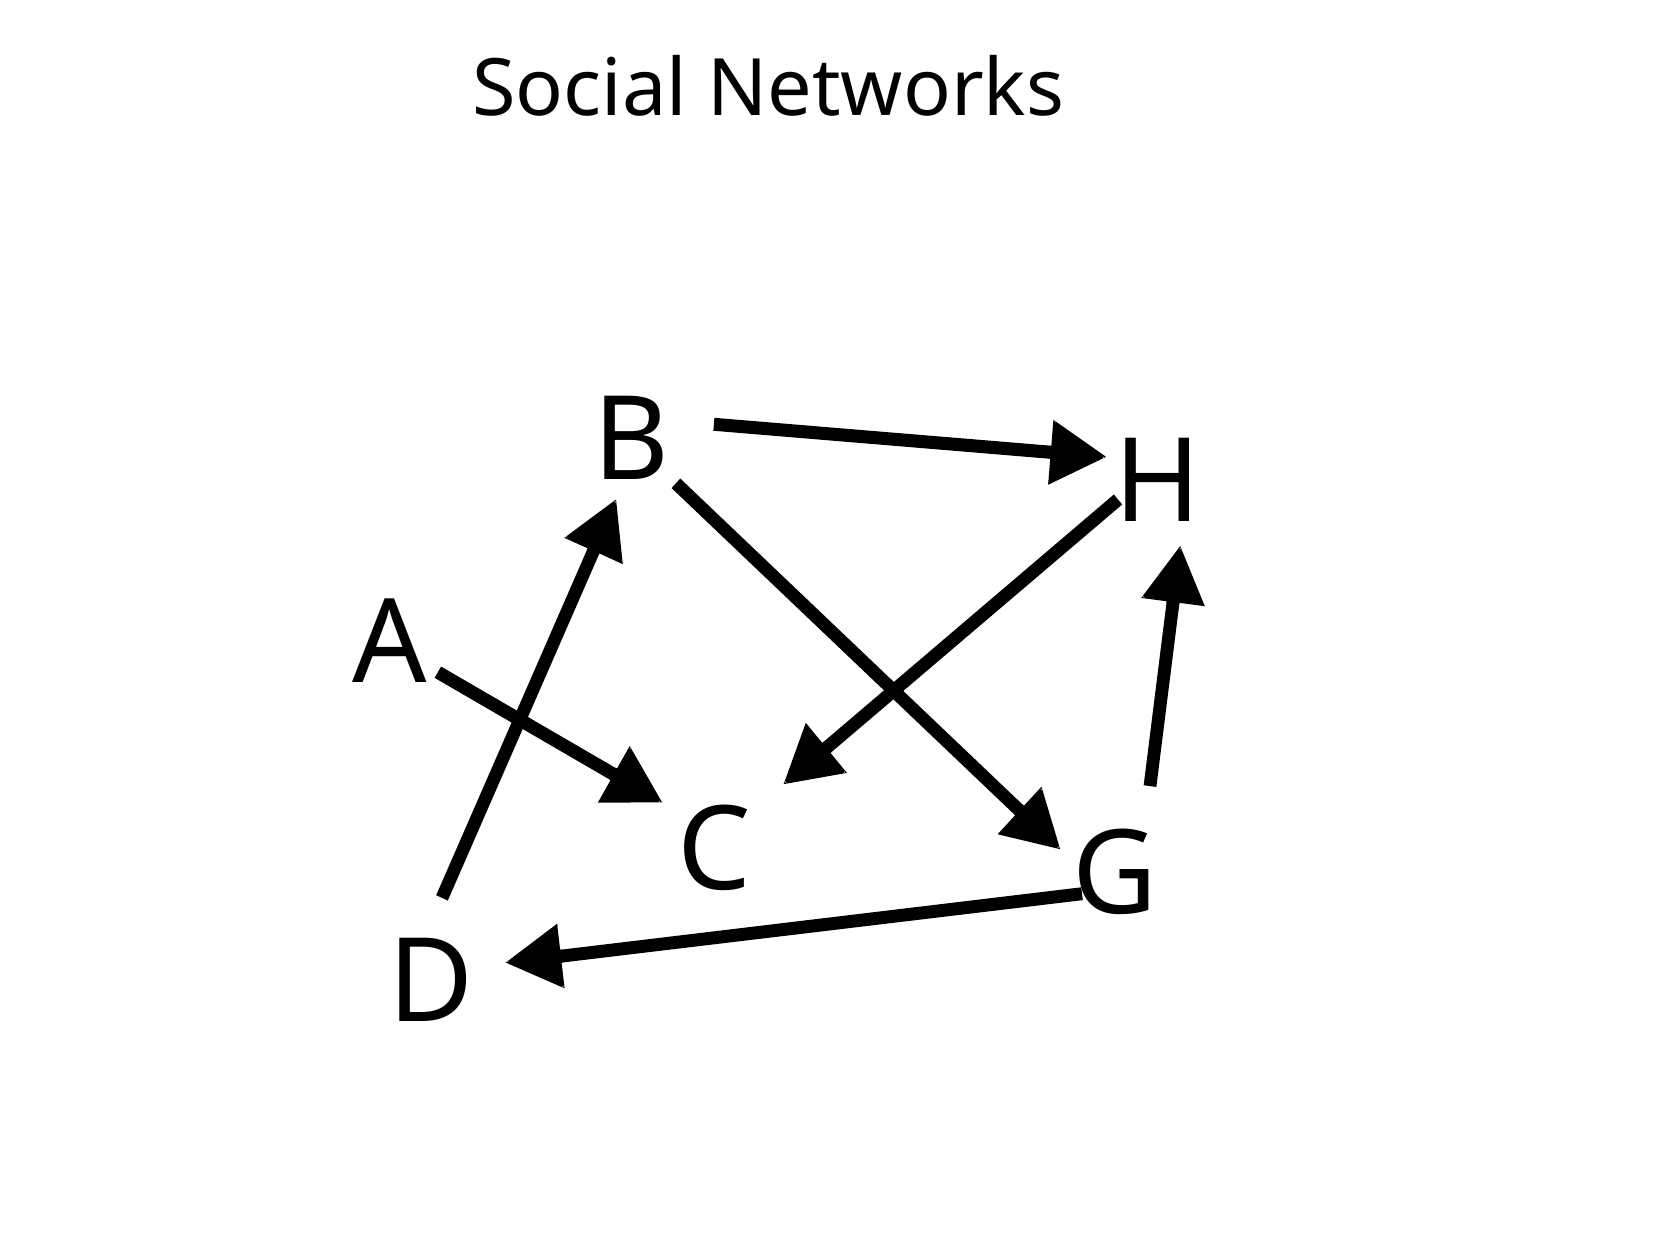

Social Networks
B
H
A
C
G
D